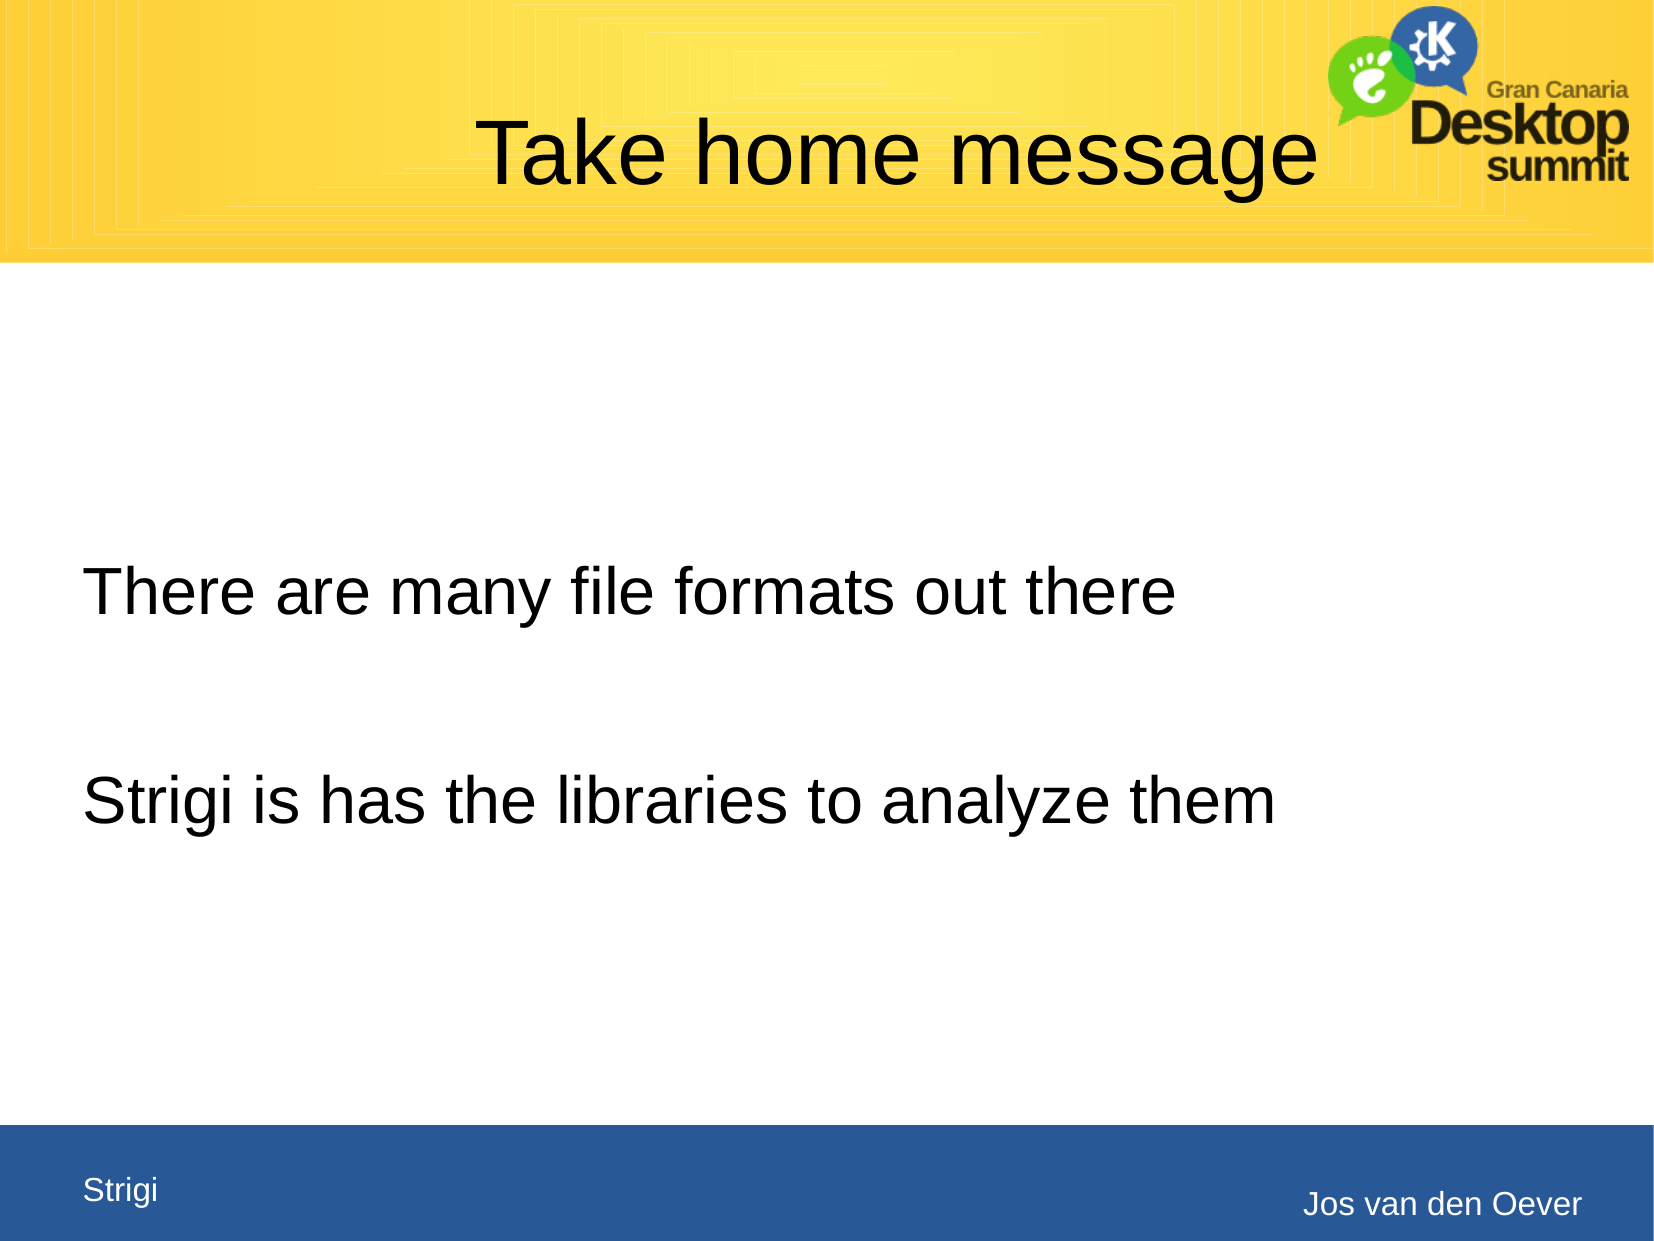

# Take home message
There are many file formats out there
Strigi is has the libraries to analyze them